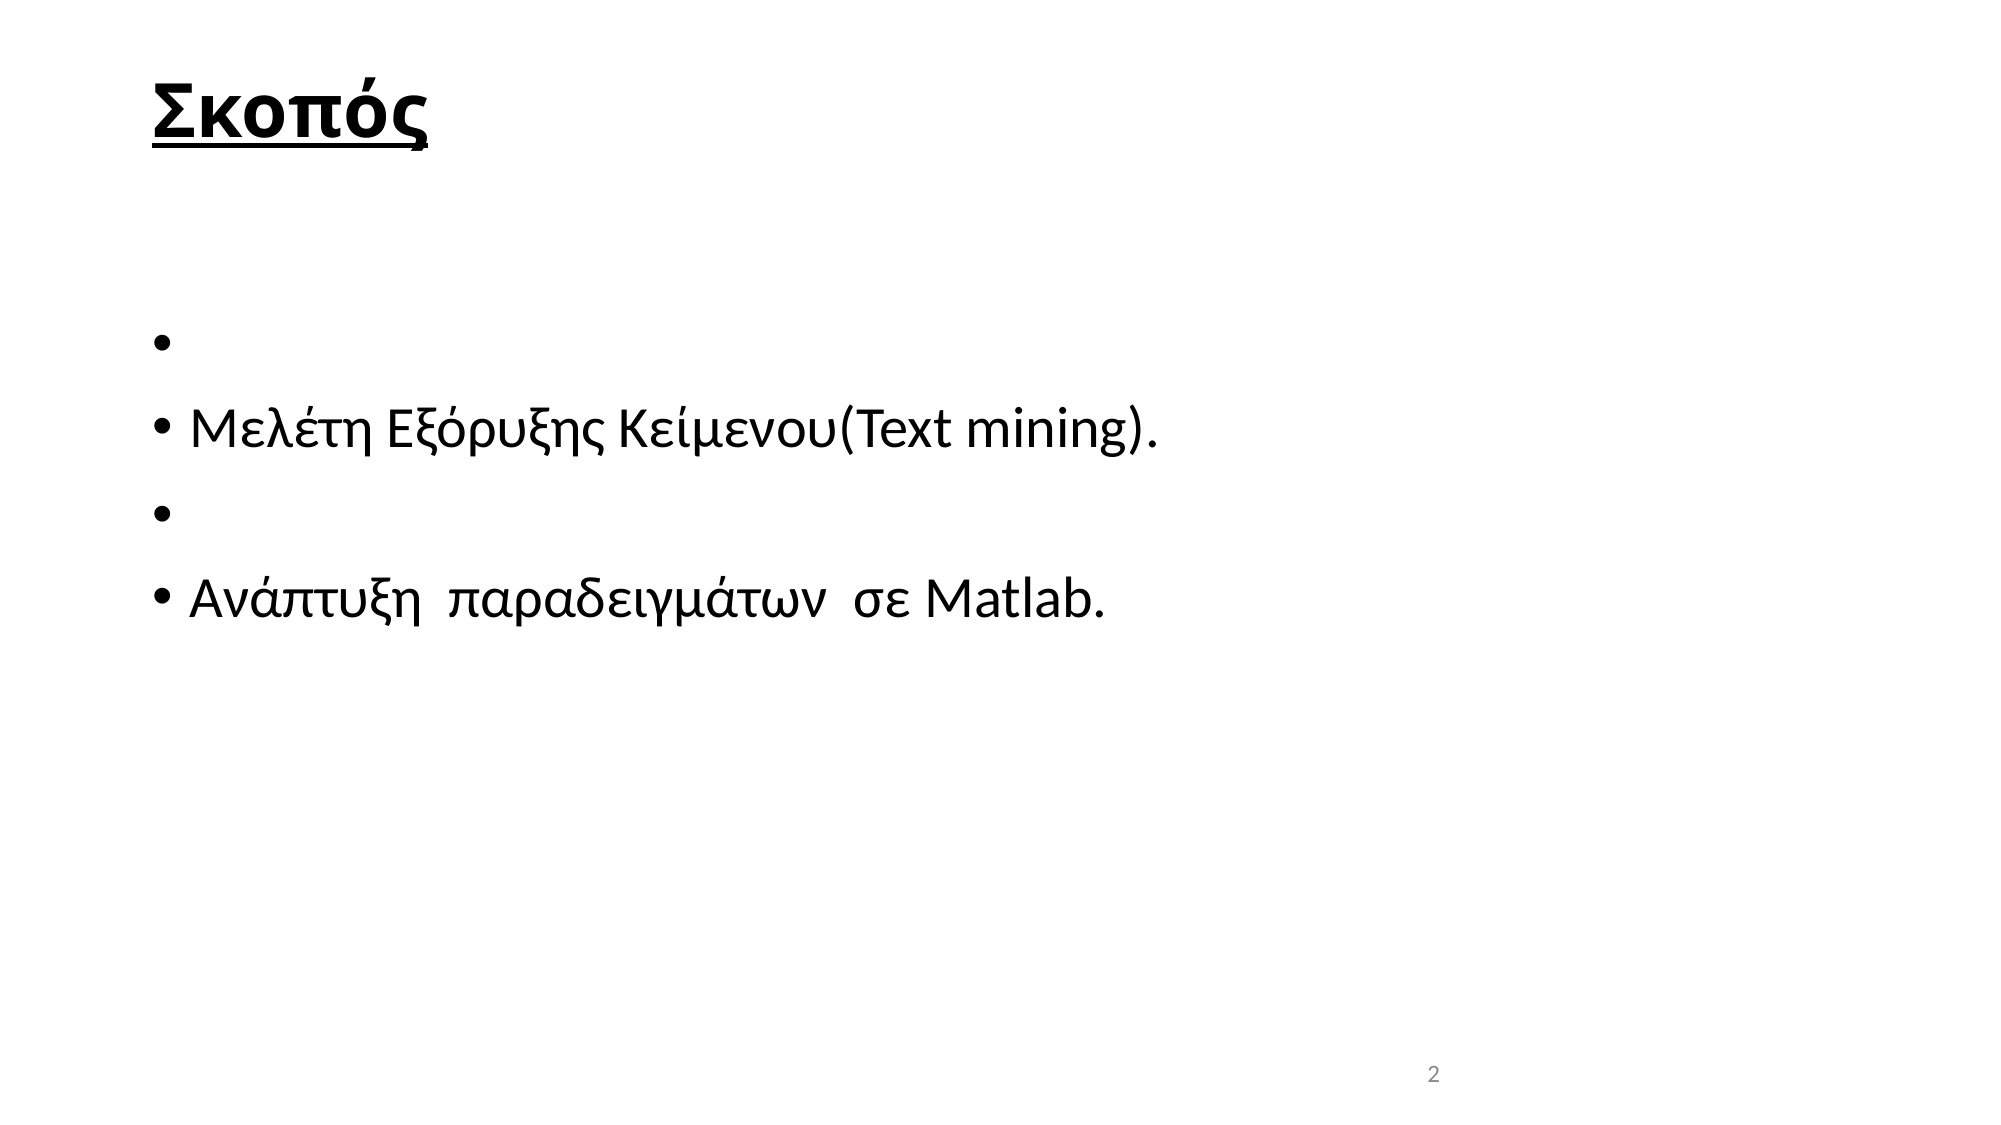

# Σκοπός
Μελέτη Εξόρυξης Κείμενου(Text mining).
Ανάπτυξη παραδειγμάτων σε Matlab.
2